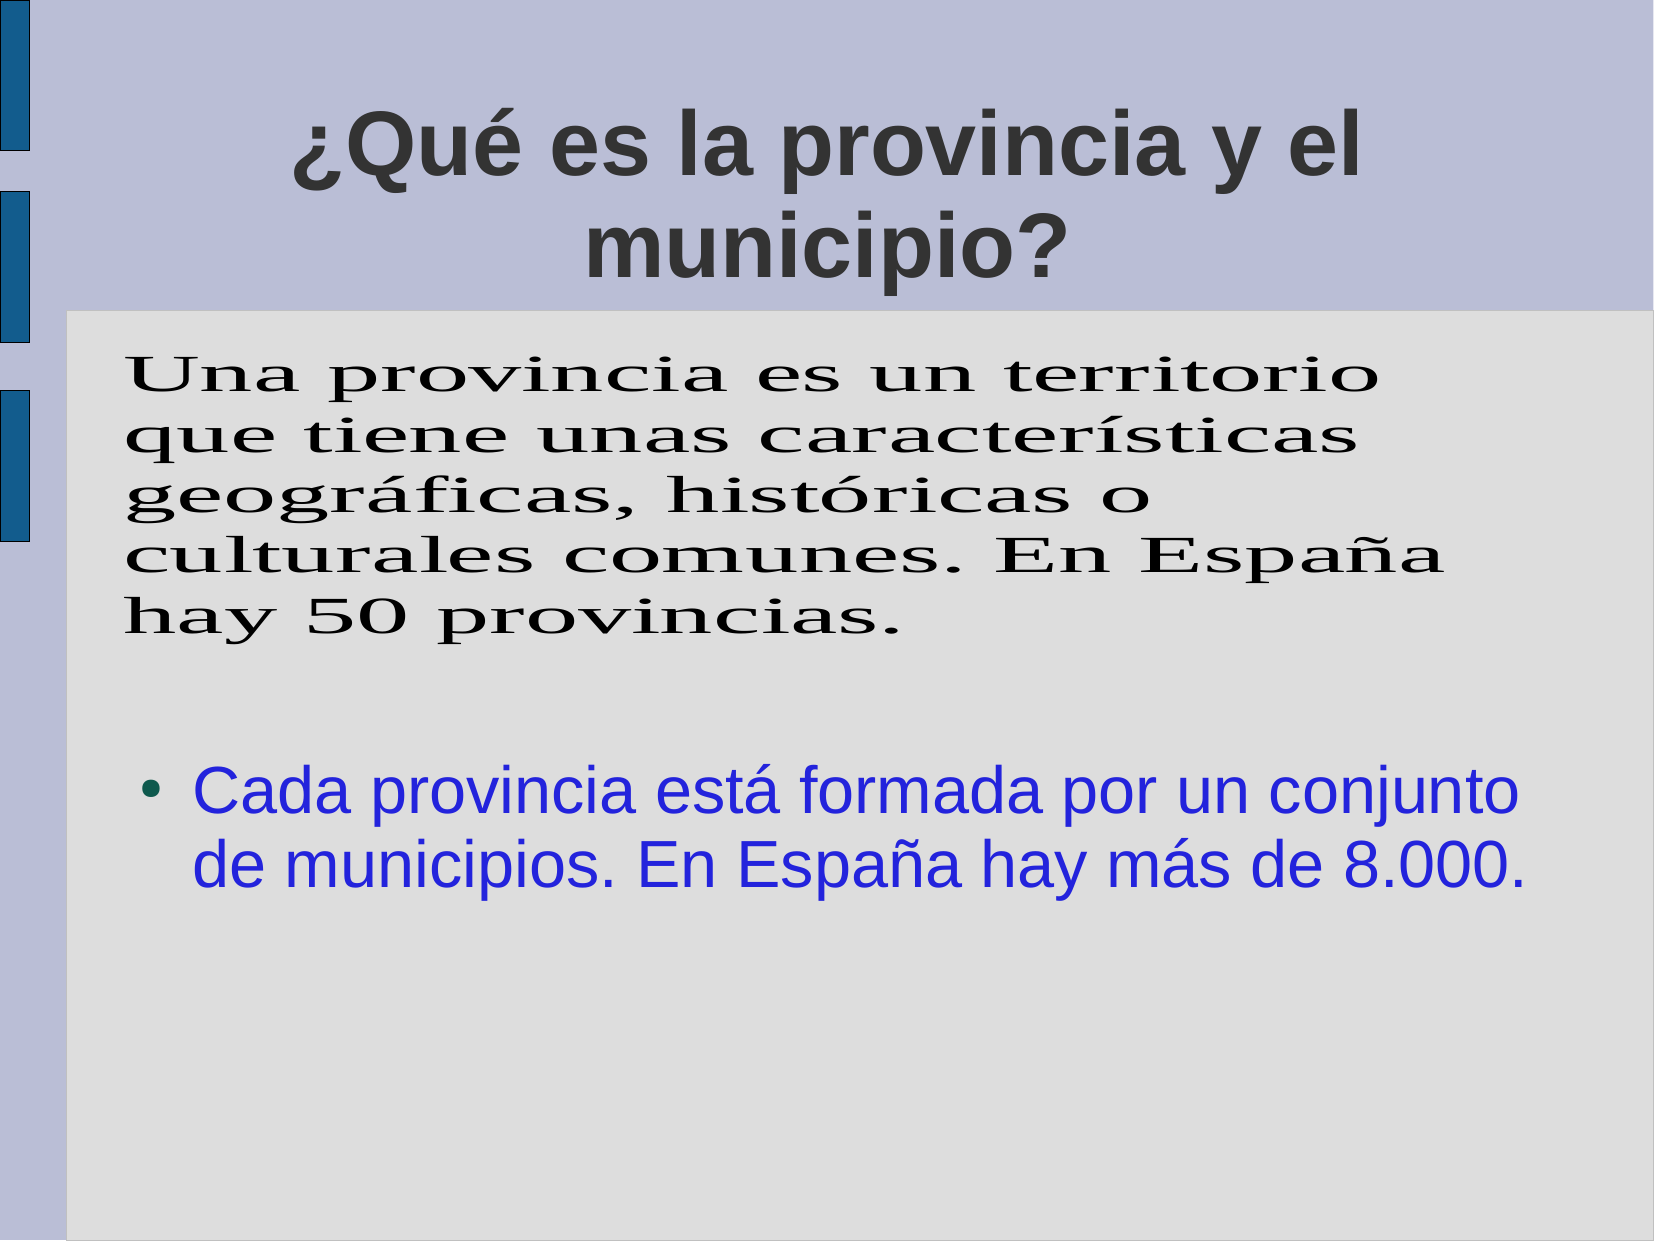

# ¿Qué es la provincia y el municipio?
Cada provincia está formada por un conjunto de municipios. En España hay más de 8.000.